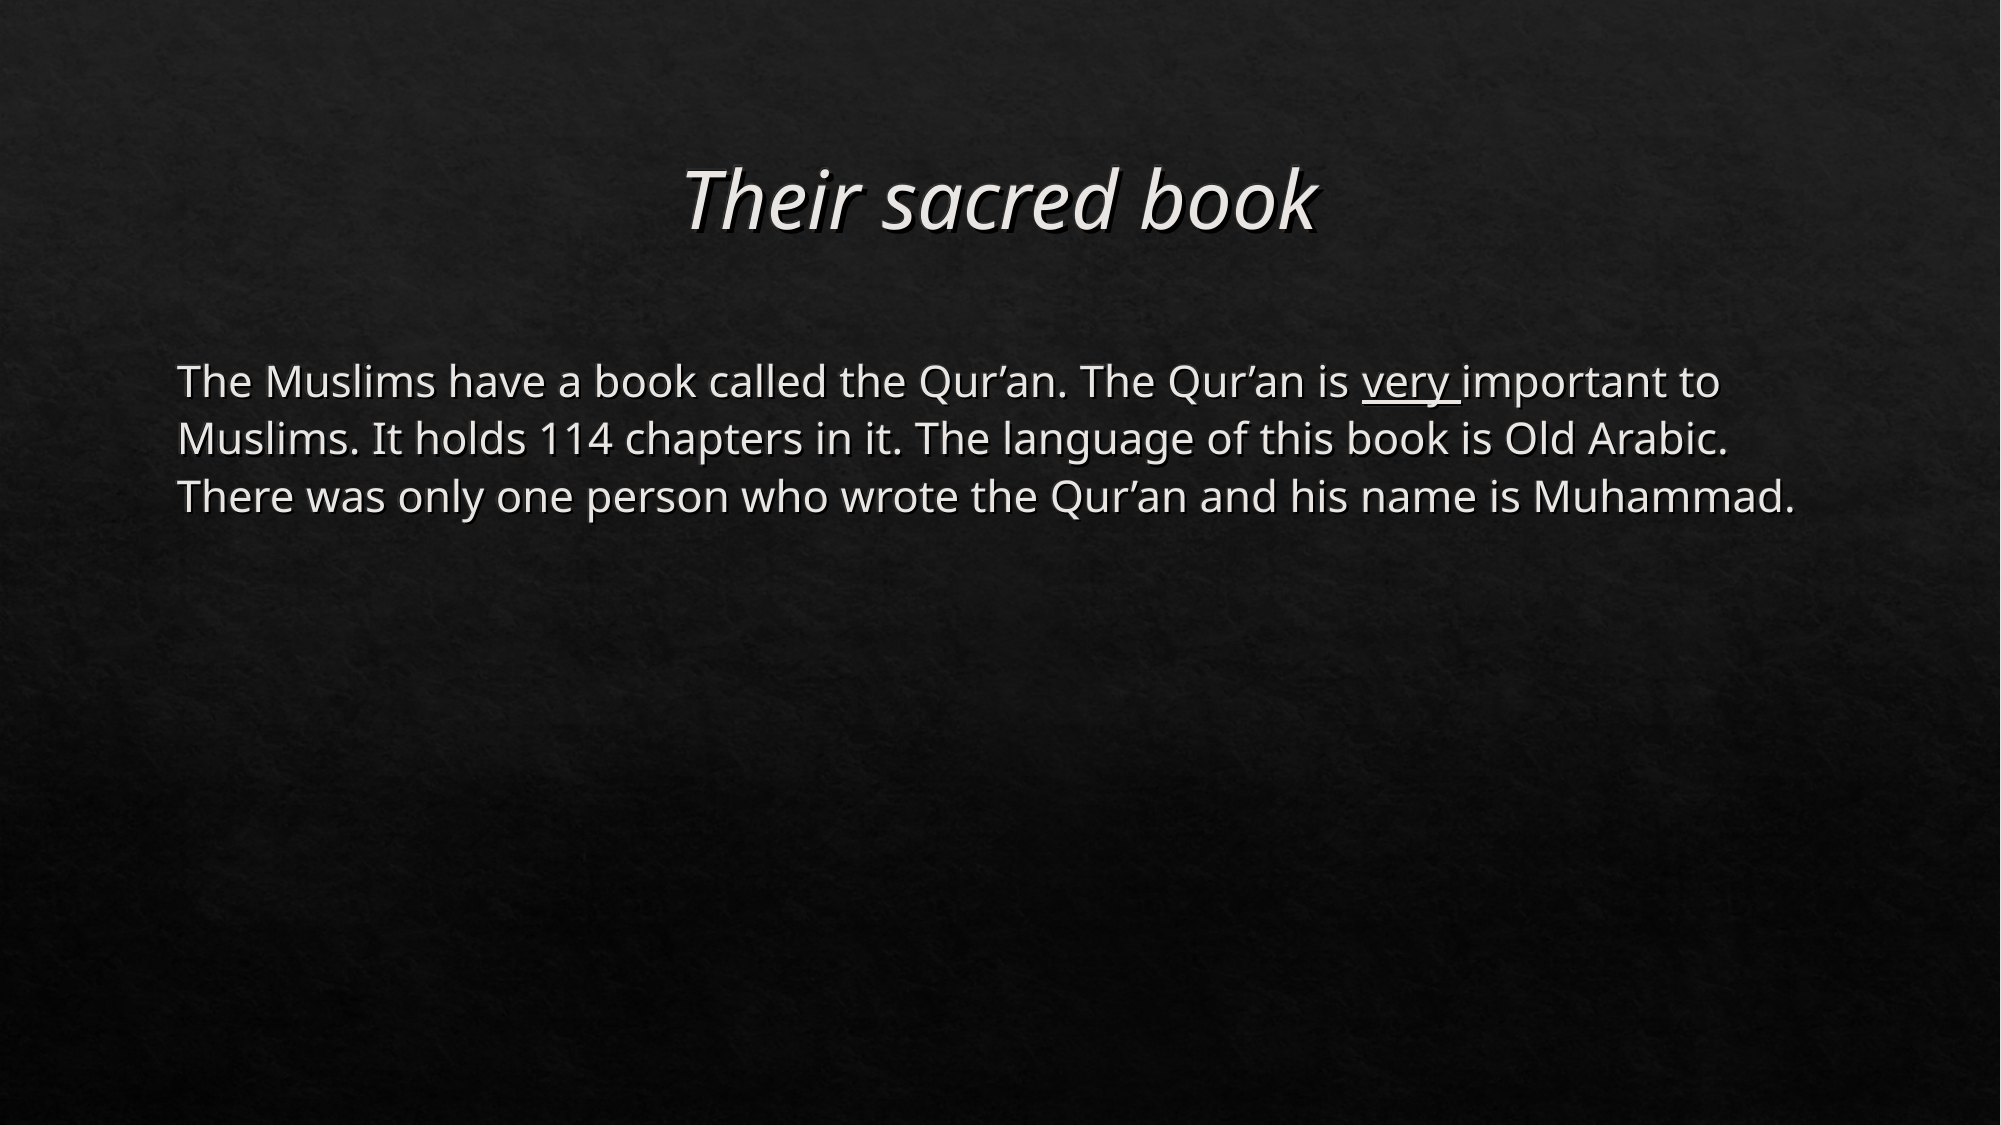

# Their sacred book
The Muslims have a book called the Qur’an. The Qur’an is very important to Muslims. It holds 114 chapters in it. The language of this book is Old Arabic. There was only one person who wrote the Qur’an and his name is Muhammad.